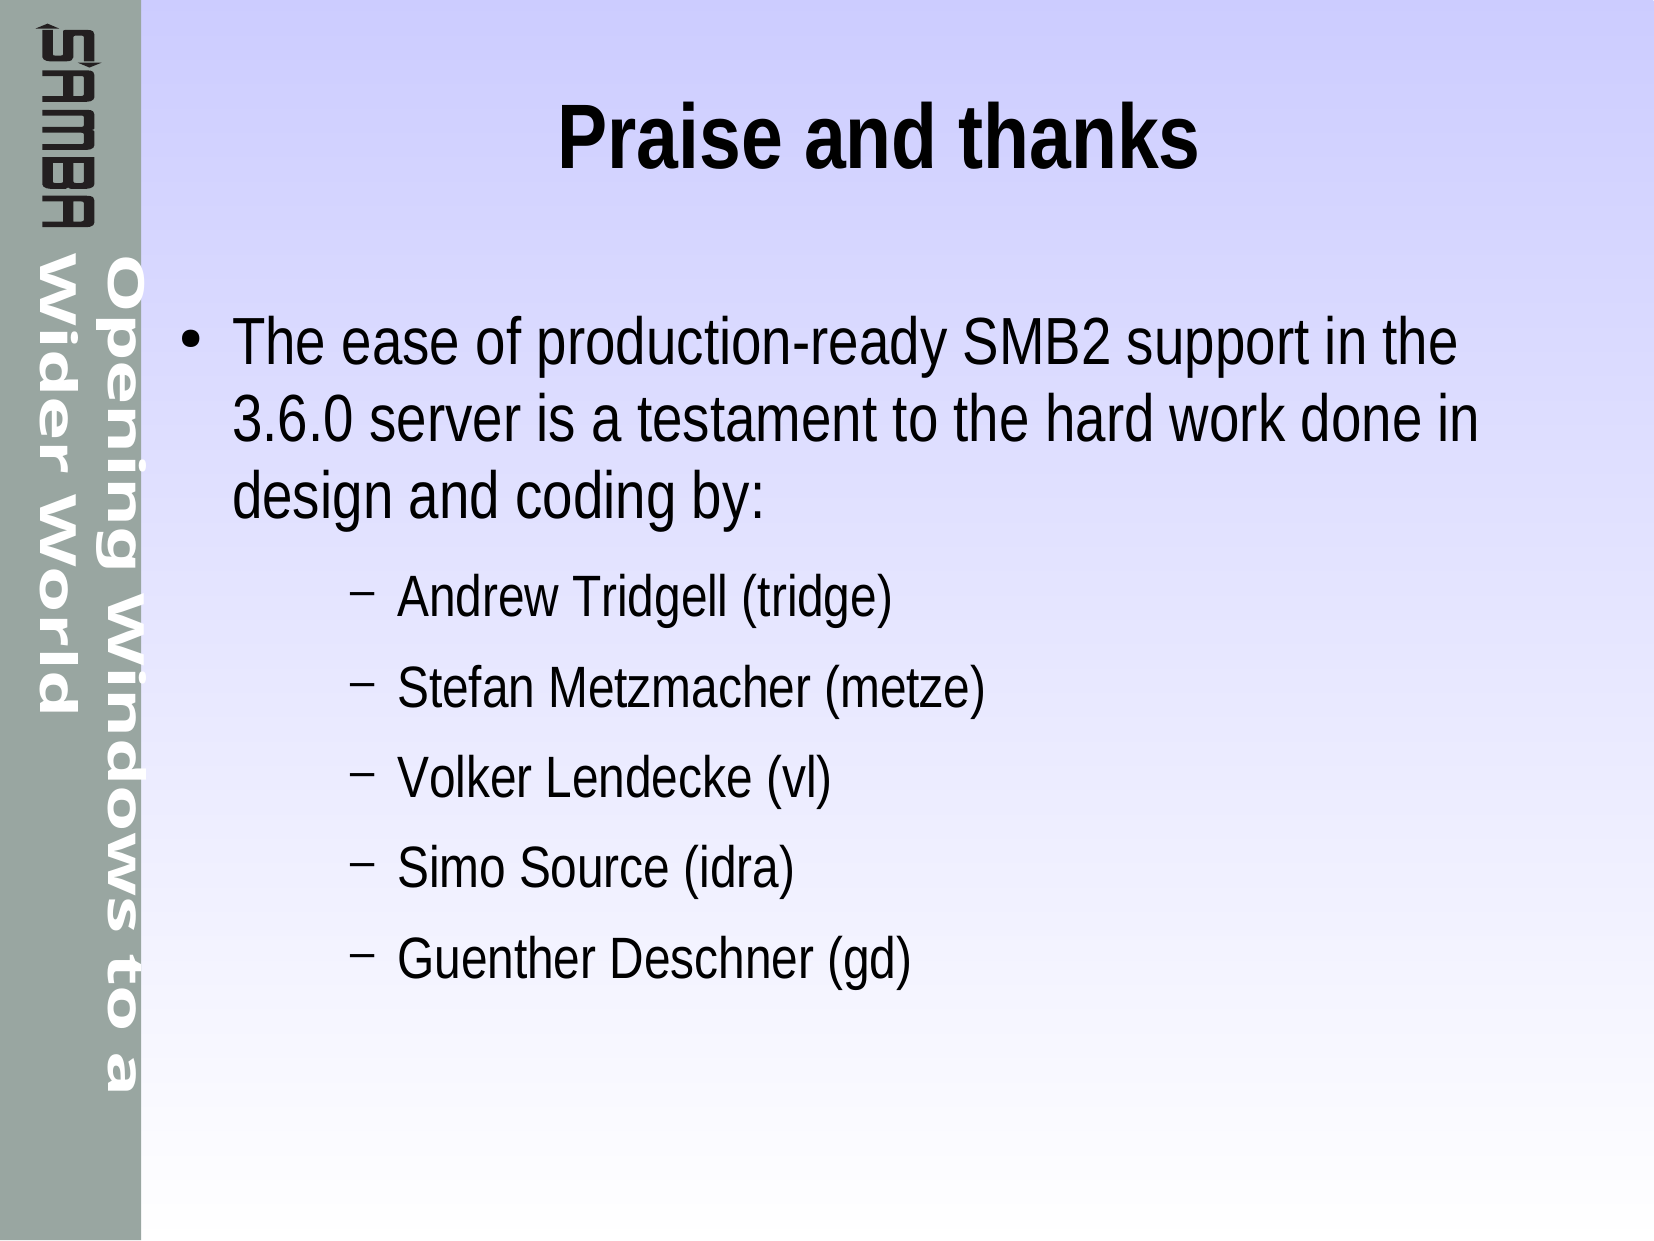

# Praise and thanks
The ease of production-ready SMB2 support in the 3.6.0 server is a testament to the hard work done in design and coding by:
Andrew Tridgell (tridge)
Stefan Metzmacher (metze)
Volker Lendecke (vl)
Simo Source (idra)
Guenther Deschner (gd)